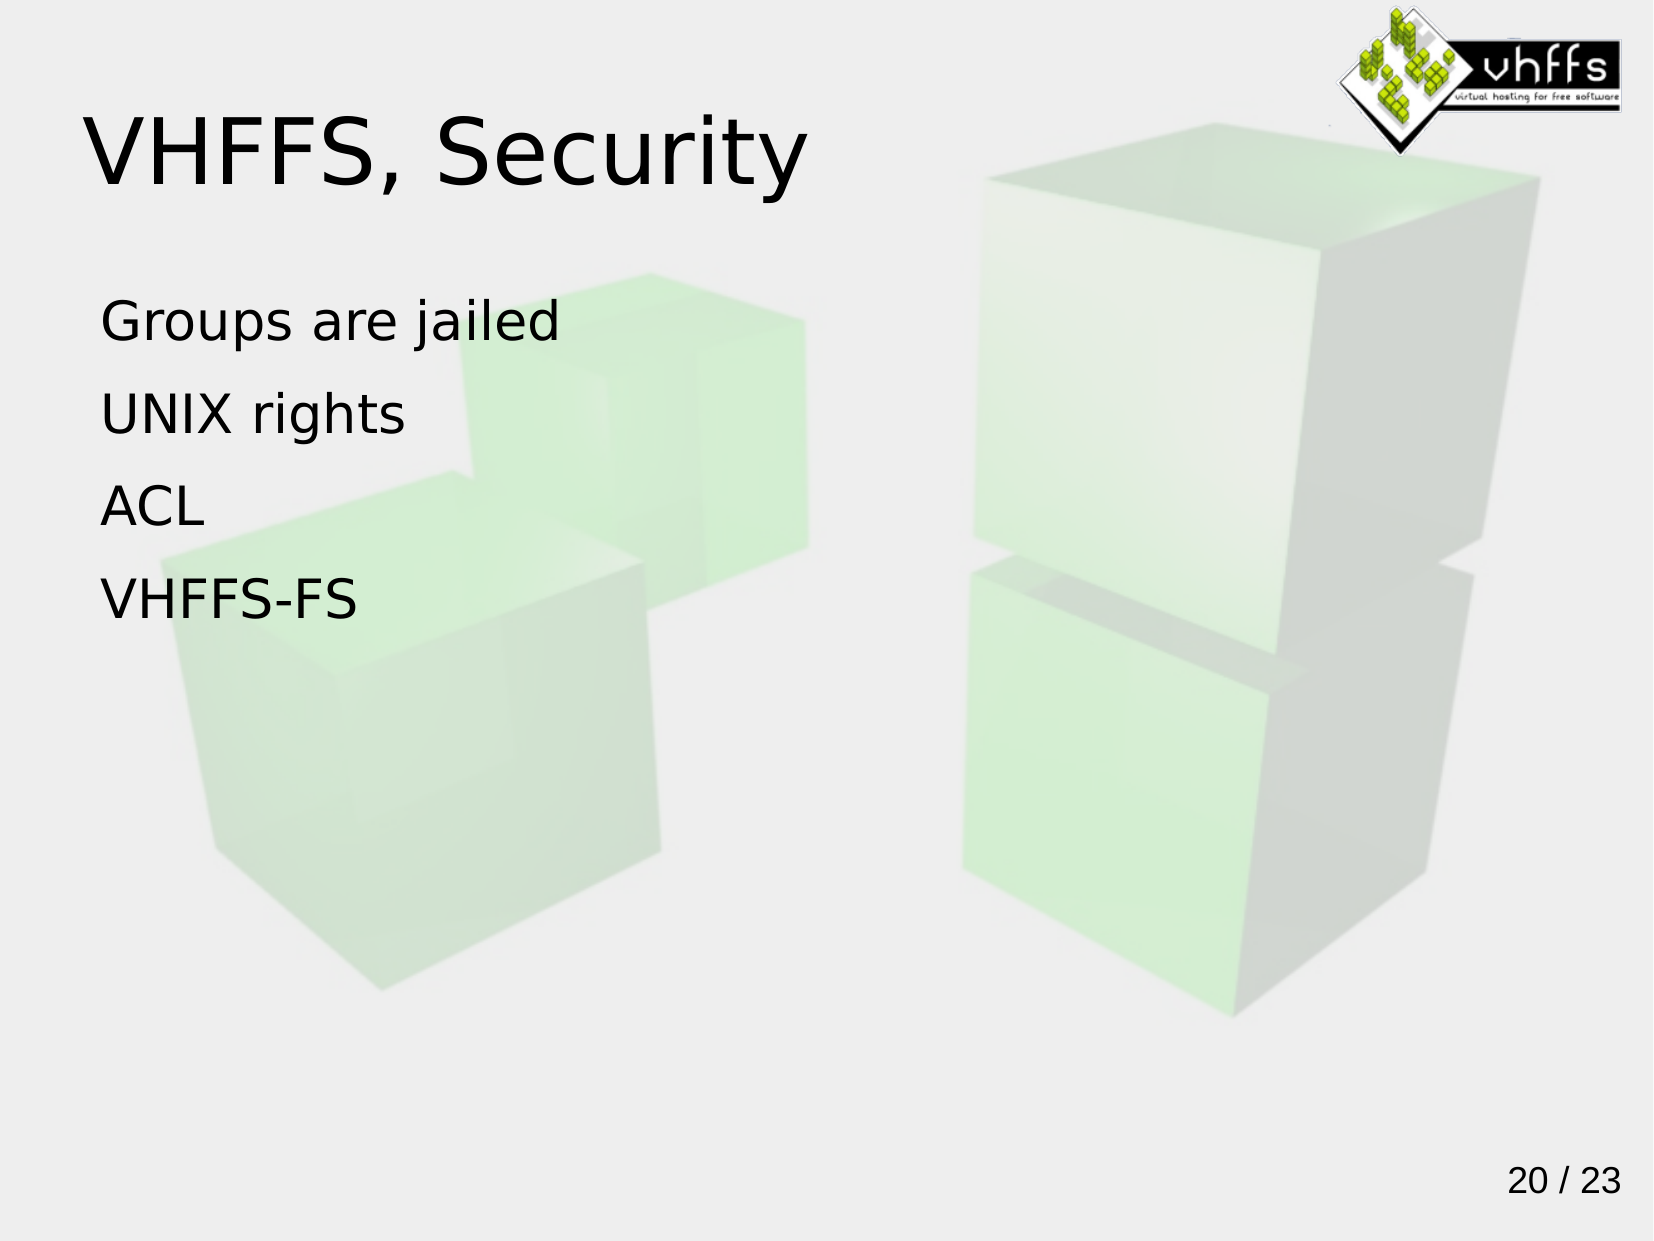

# VHFFS, Security
Groups are jailed
UNIX rights
ACL
VHFFS-FS